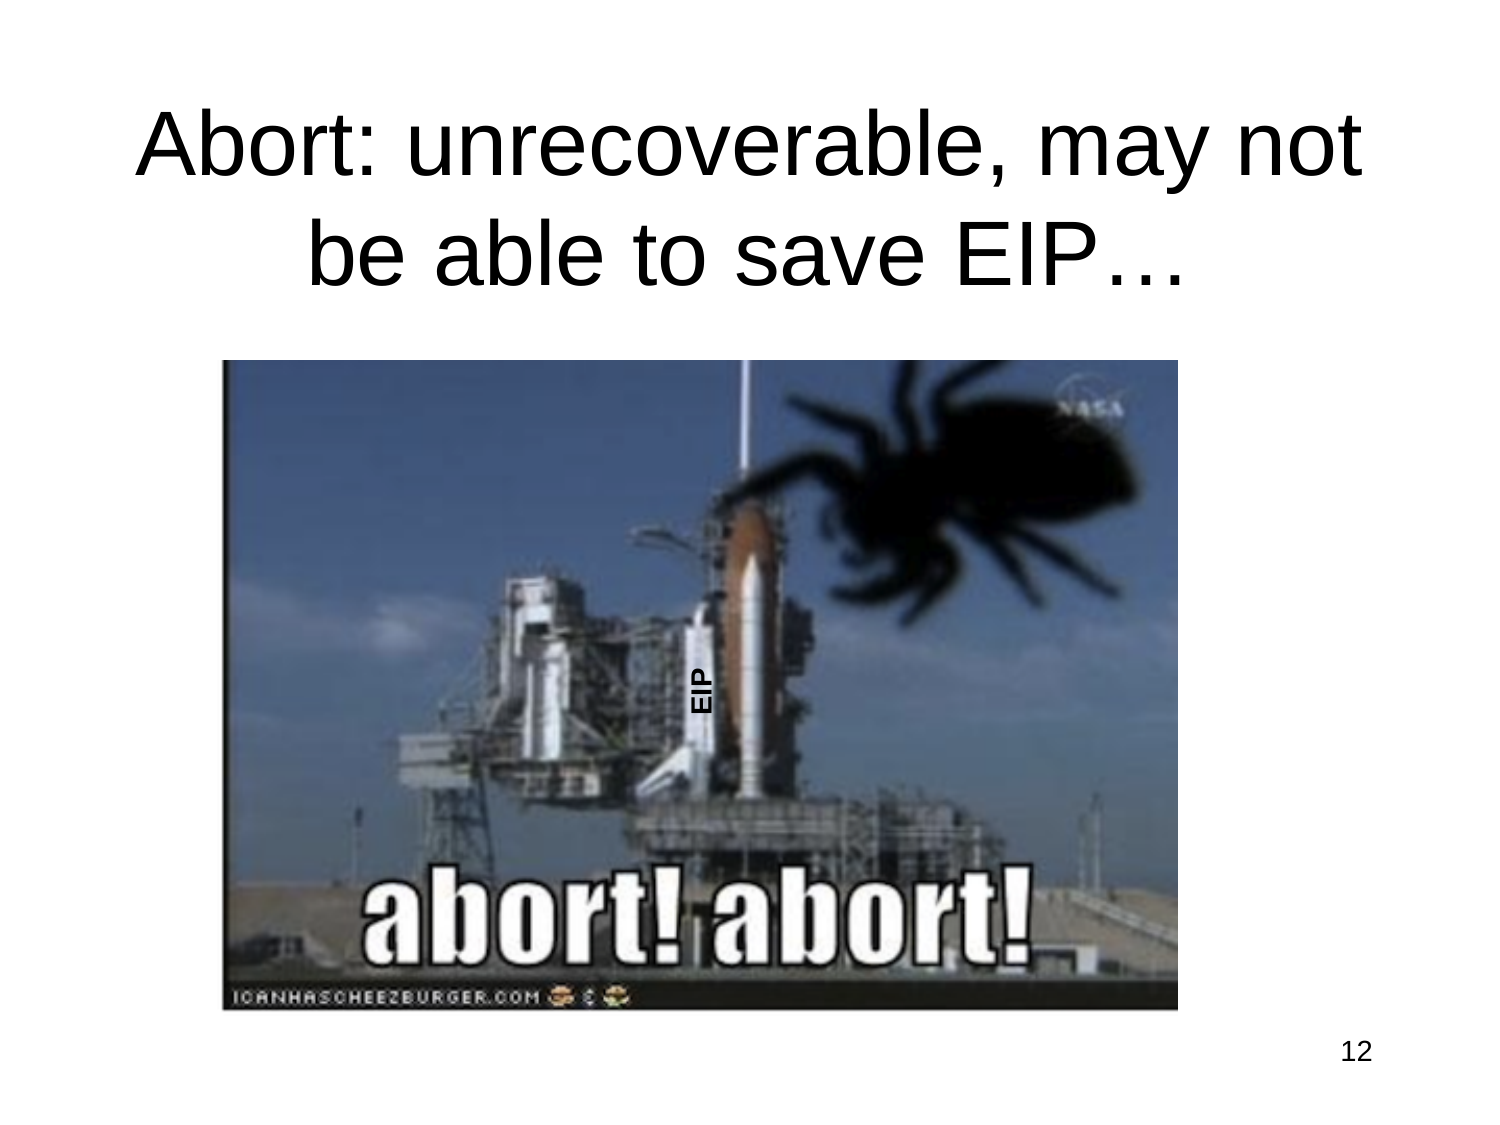

# Abort: unrecoverable, may not be able to save EIP…
EIP